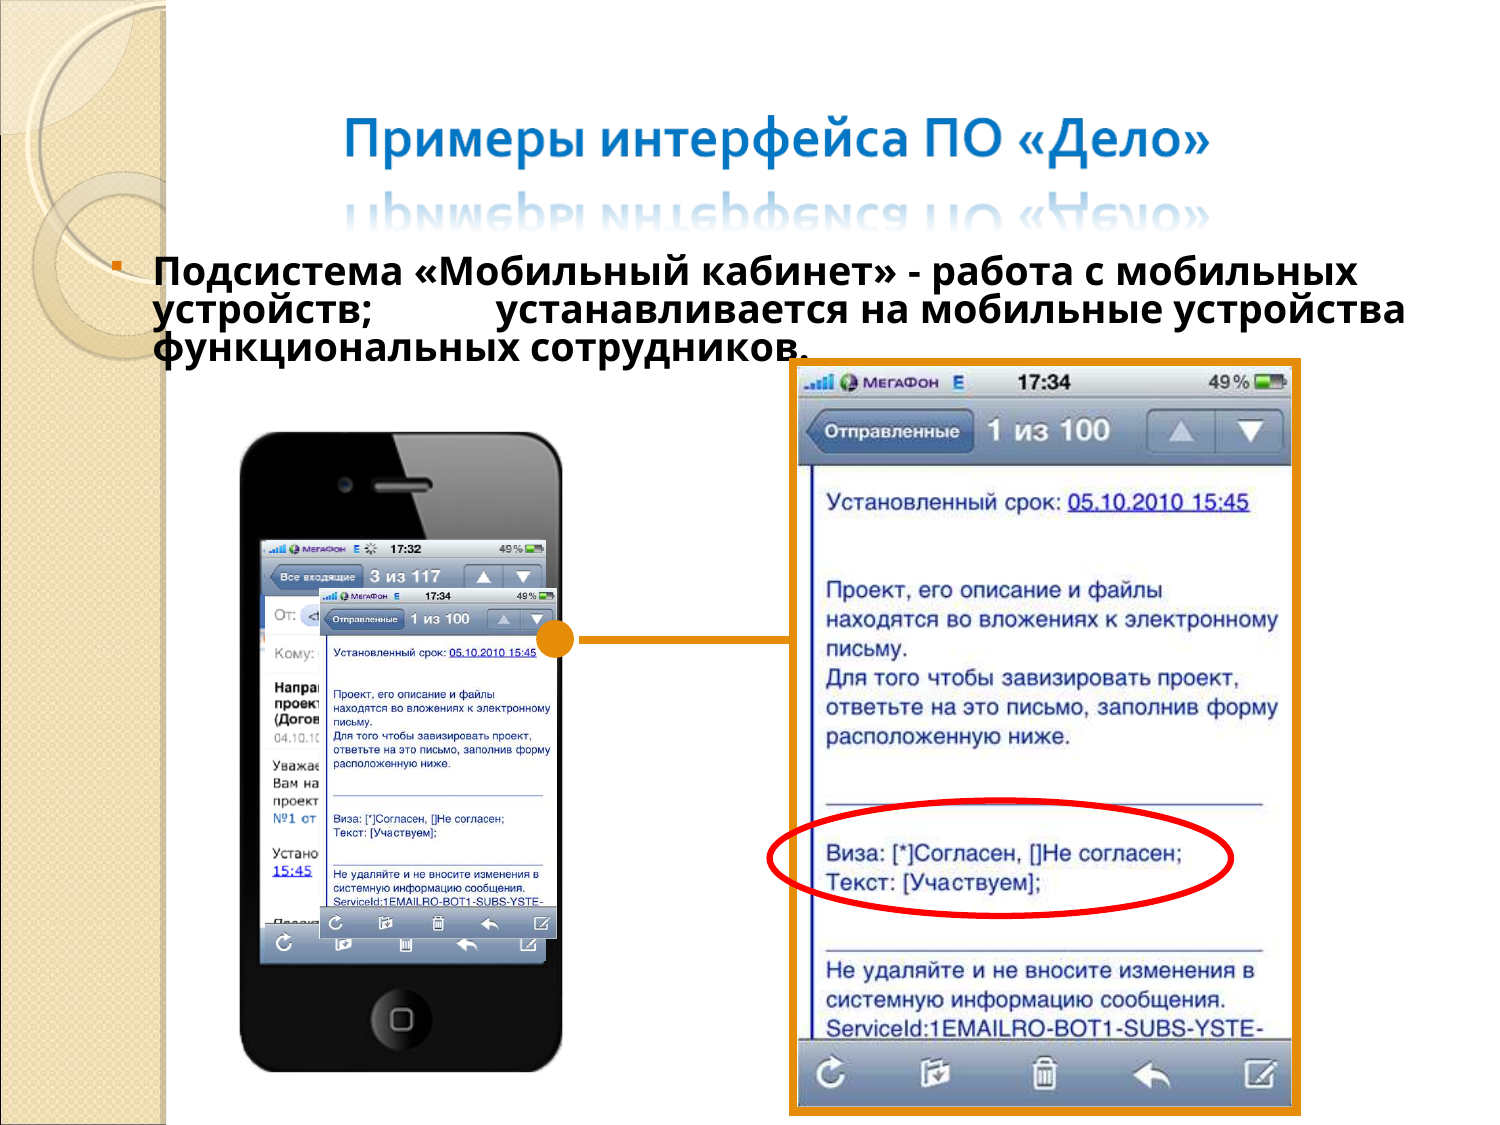

# Подсистема «Мобильный кабинет» - работа с мобильных устройств; устанавливается на мобильные устройства функциональных сотрудников.